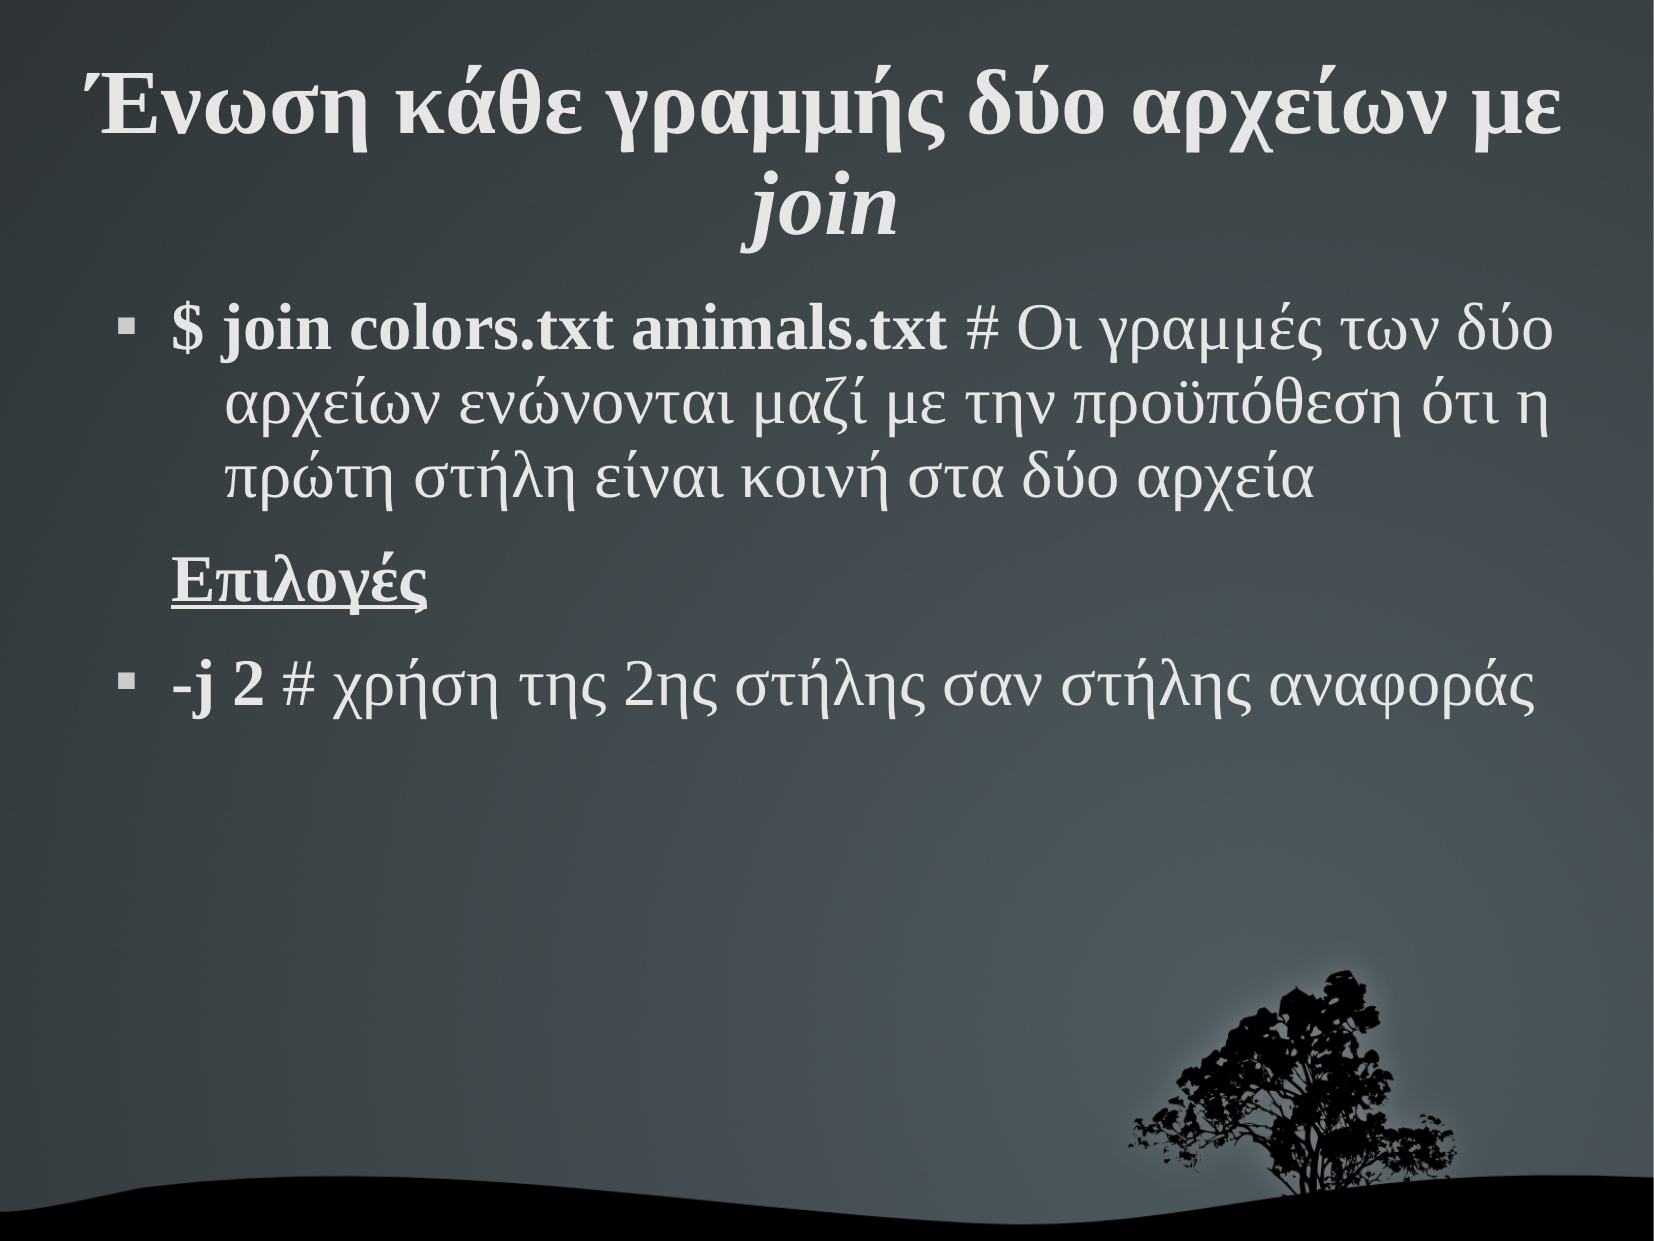

# Ένωση κάθε γραμμής δύο αρχείων με join
$ join colors.txt animals.txt # Οι γραμμές των δύο αρχείων ενώνονται μαζί με την προϋπόθεση ότι η πρώτη στήλη είναι κοινή στα δύο αρχεία
Επιλογές
-j 2 # χρήση της 2ης στήλης σαν στήλης αναφοράς